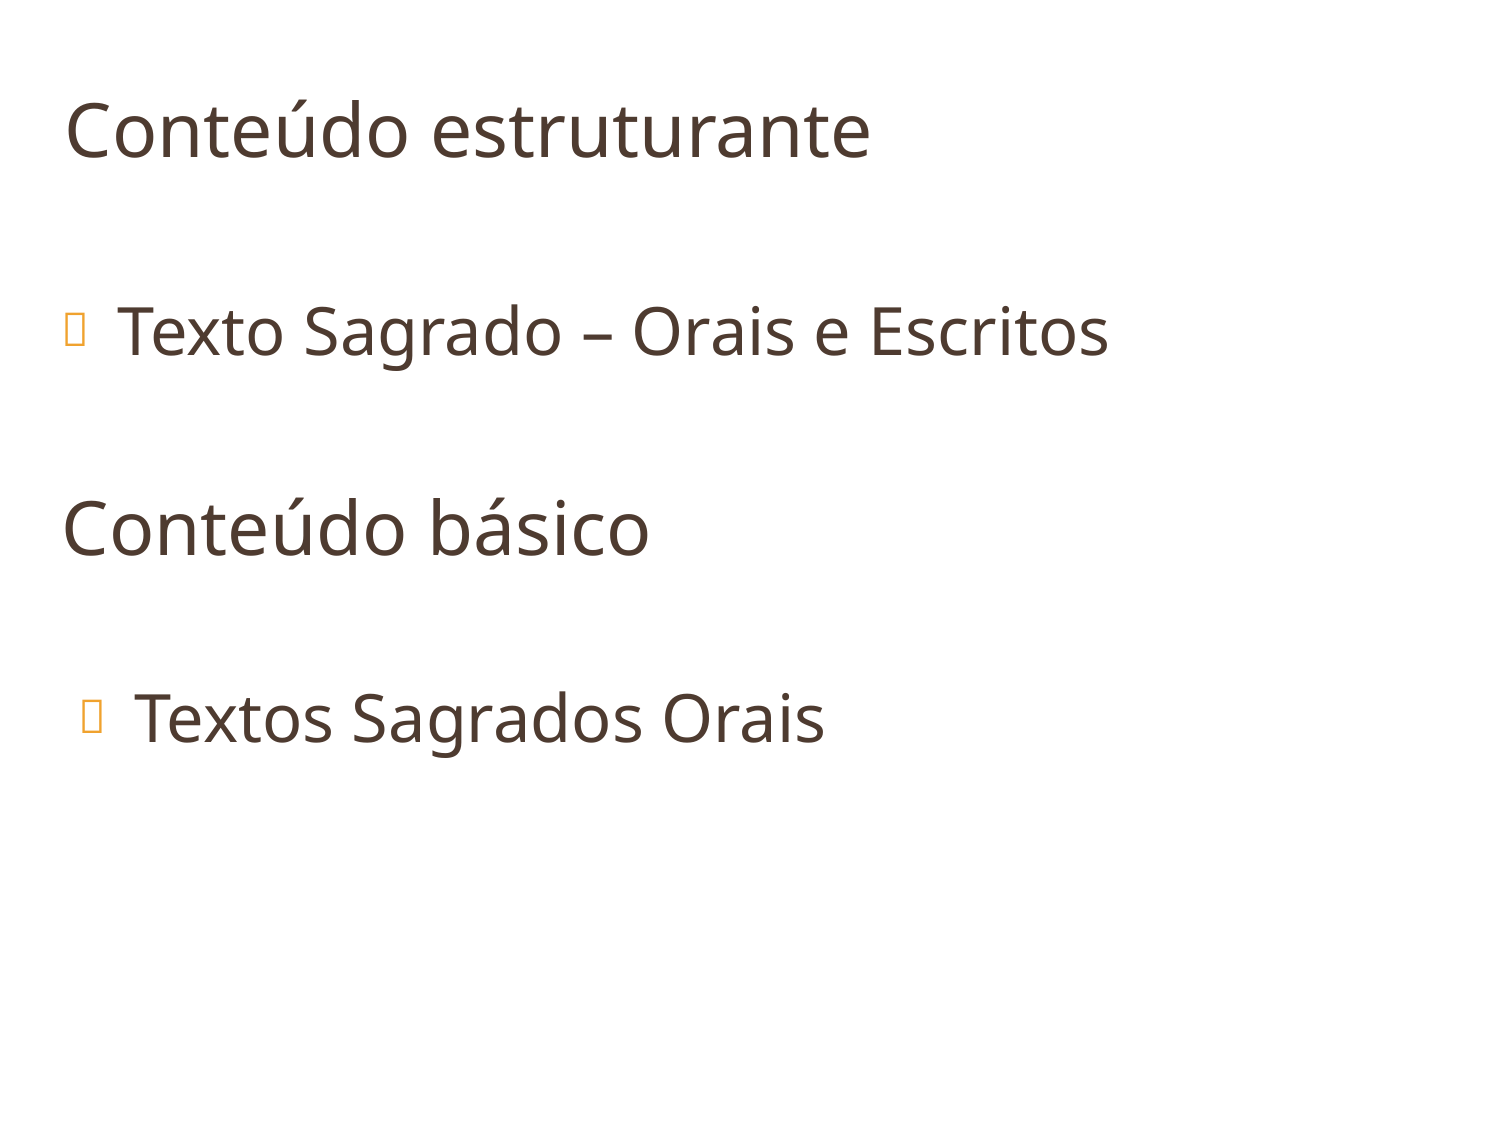

# Conteúdo estruturante
Texto Sagrado – Orais e Escritos
Conteúdo básico
Textos Sagrados Orais